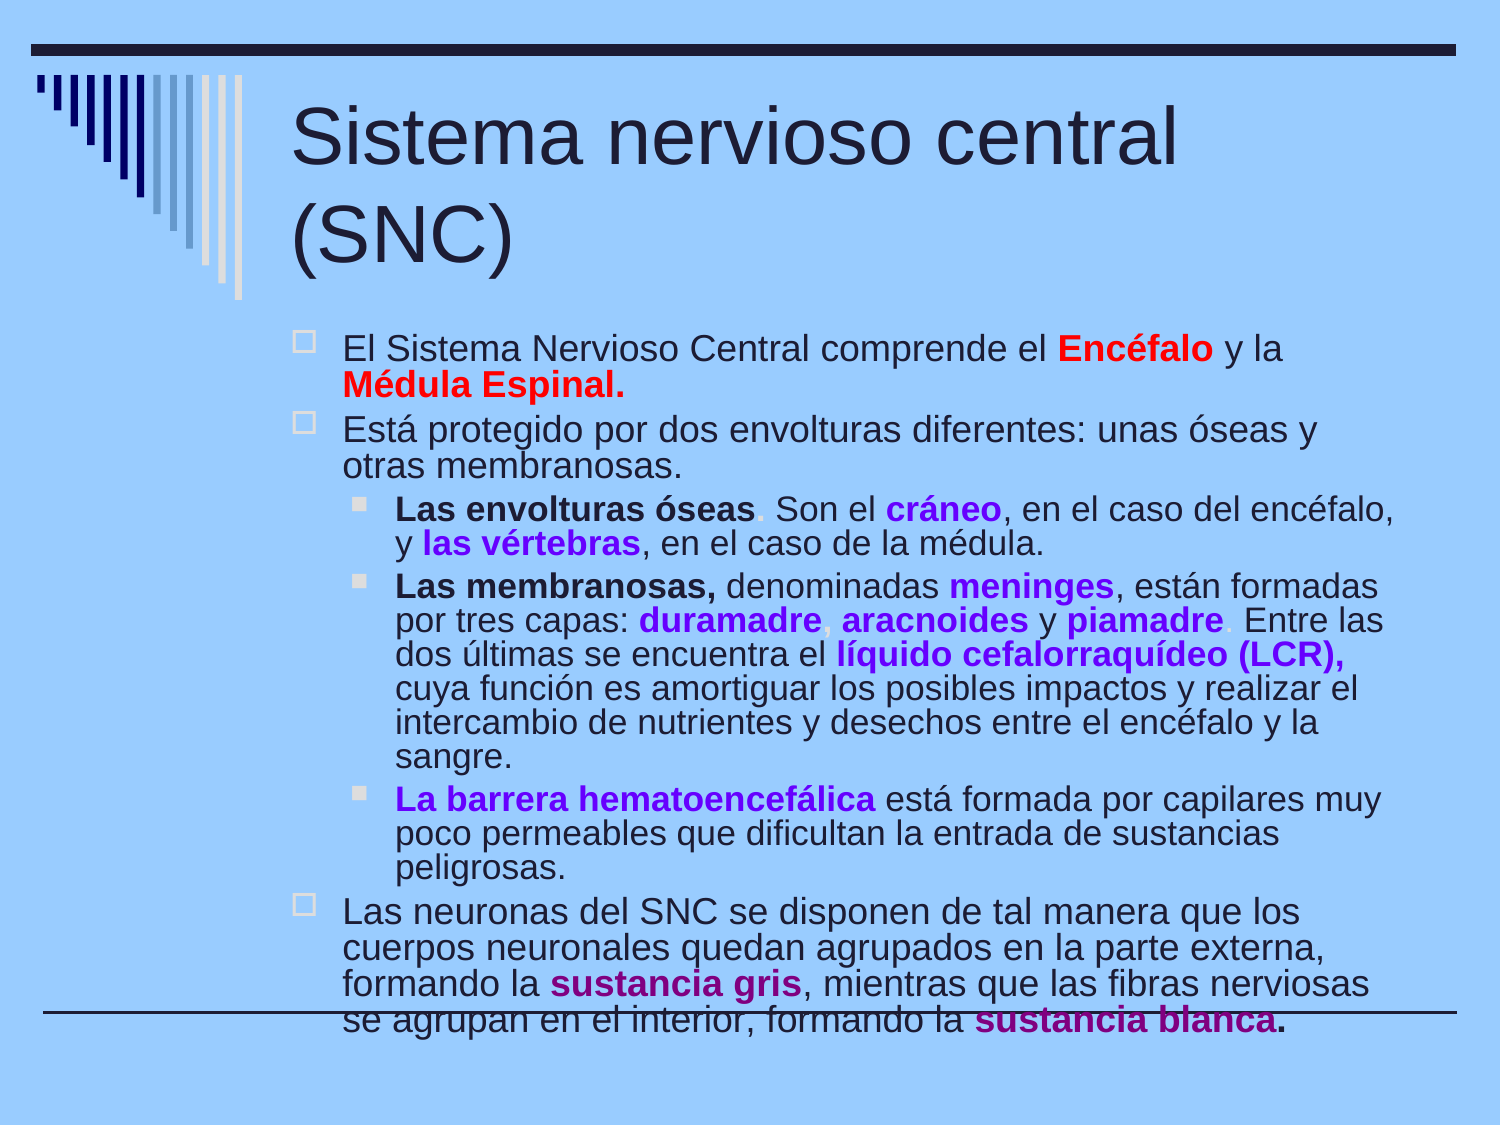

# Sistema nervioso central (SNC)
El Sistema Nervioso Central comprende el Encéfalo y la Médula Espinal.
Está protegido por dos envolturas diferentes: unas óseas y otras membranosas.
Las envolturas óseas. Son el cráneo, en el caso del encéfalo, y las vértebras, en el caso de la médula.
Las membranosas, denominadas meninges, están formadas por tres capas: duramadre, aracnoides y piamadre. Entre las dos últimas se encuentra el líquido cefalorraquídeo (LCR), cuya función es amortiguar los posibles impactos y realizar el intercambio de nutrientes y desechos entre el encéfalo y la sangre.
La barrera hematoencefálica está formada por capilares muy poco permeables que dificultan la entrada de sustancias peligrosas.
Las neuronas del SNC se disponen de tal manera que los cuerpos neuronales quedan agrupados en la parte externa, formando la sustancia gris, mientras que las fibras nerviosas se agrupan en el interior, formando la sustancia blanca.